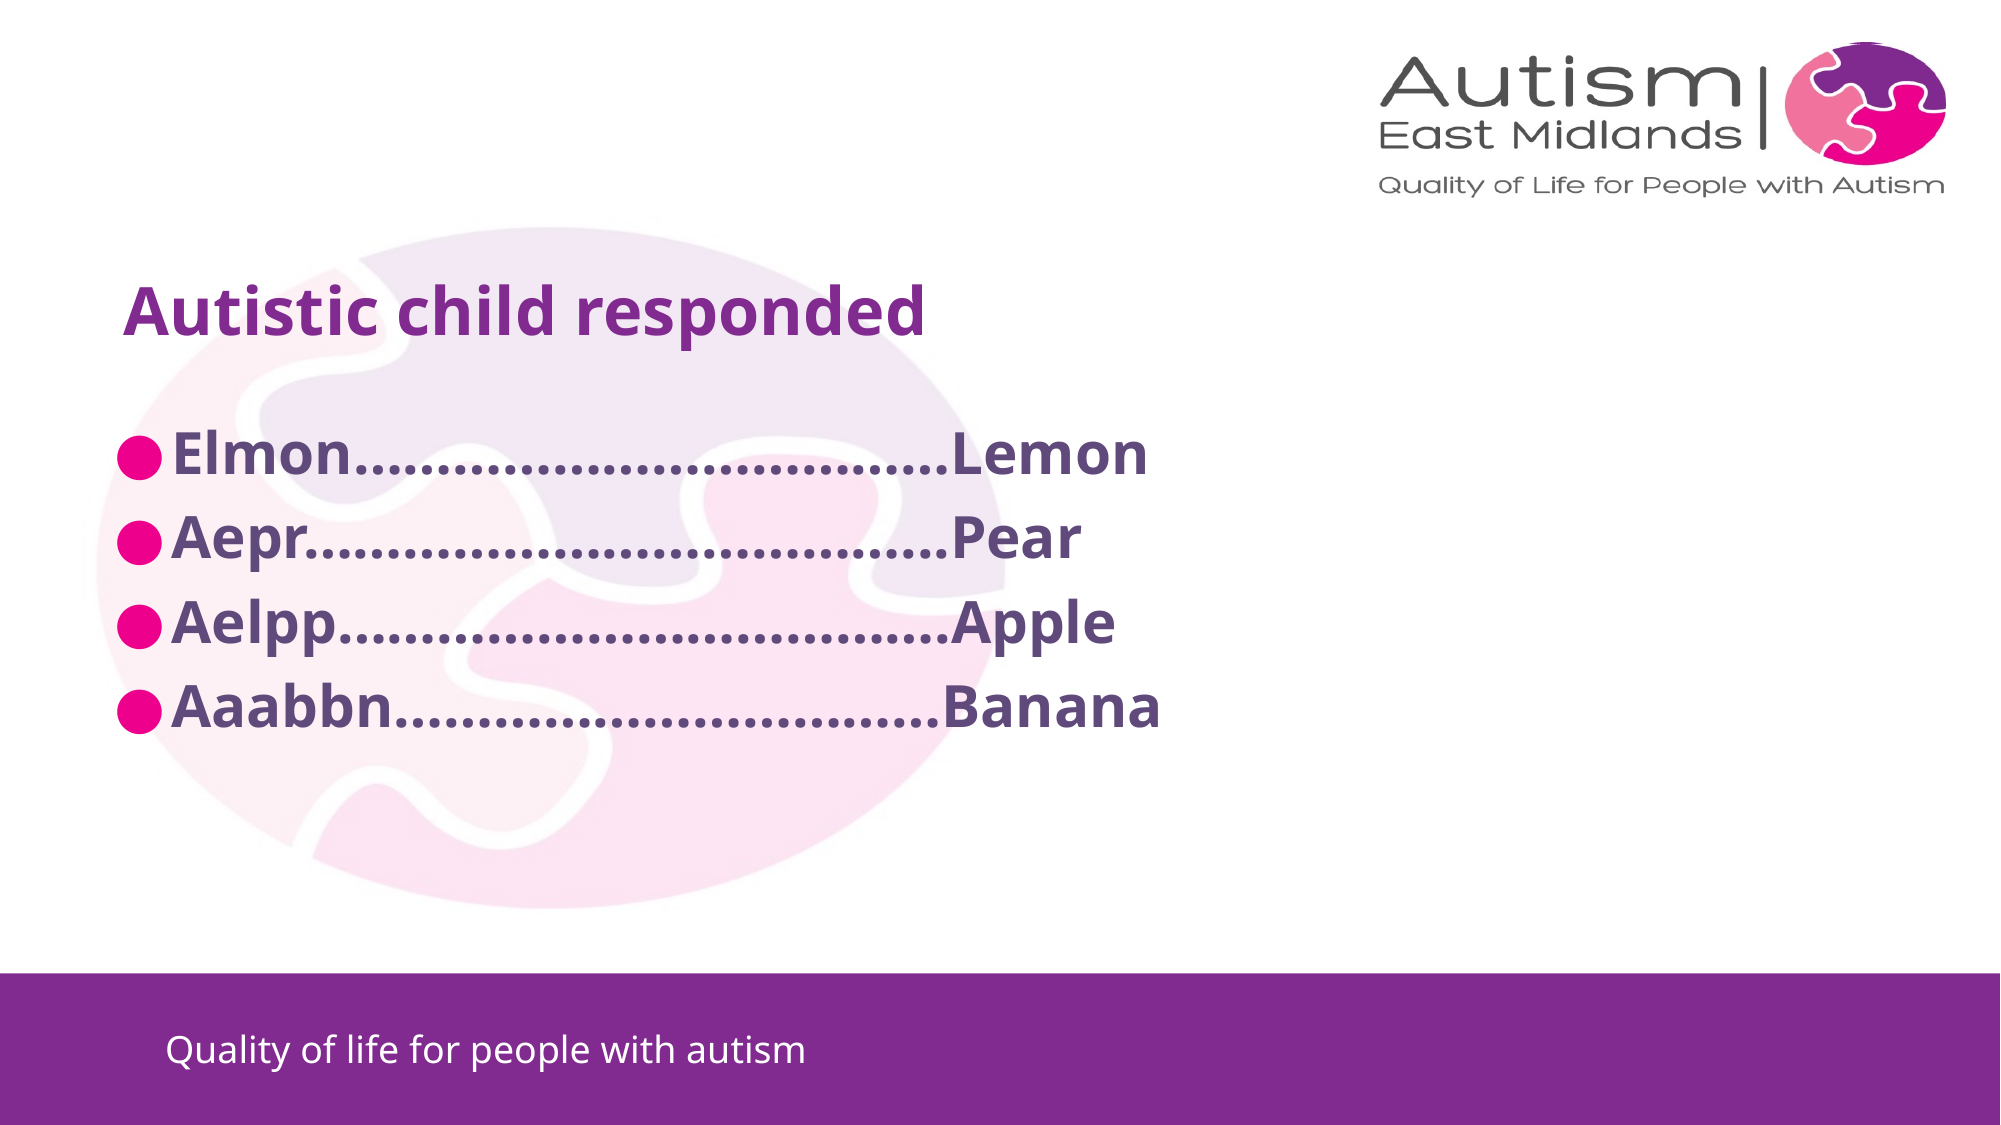

# Autistic child responded
Elmon………………………………Lemon
Aepr………………………………...Pear
Aelpp……………………………….Apple
Aaabbn……………………………Banana